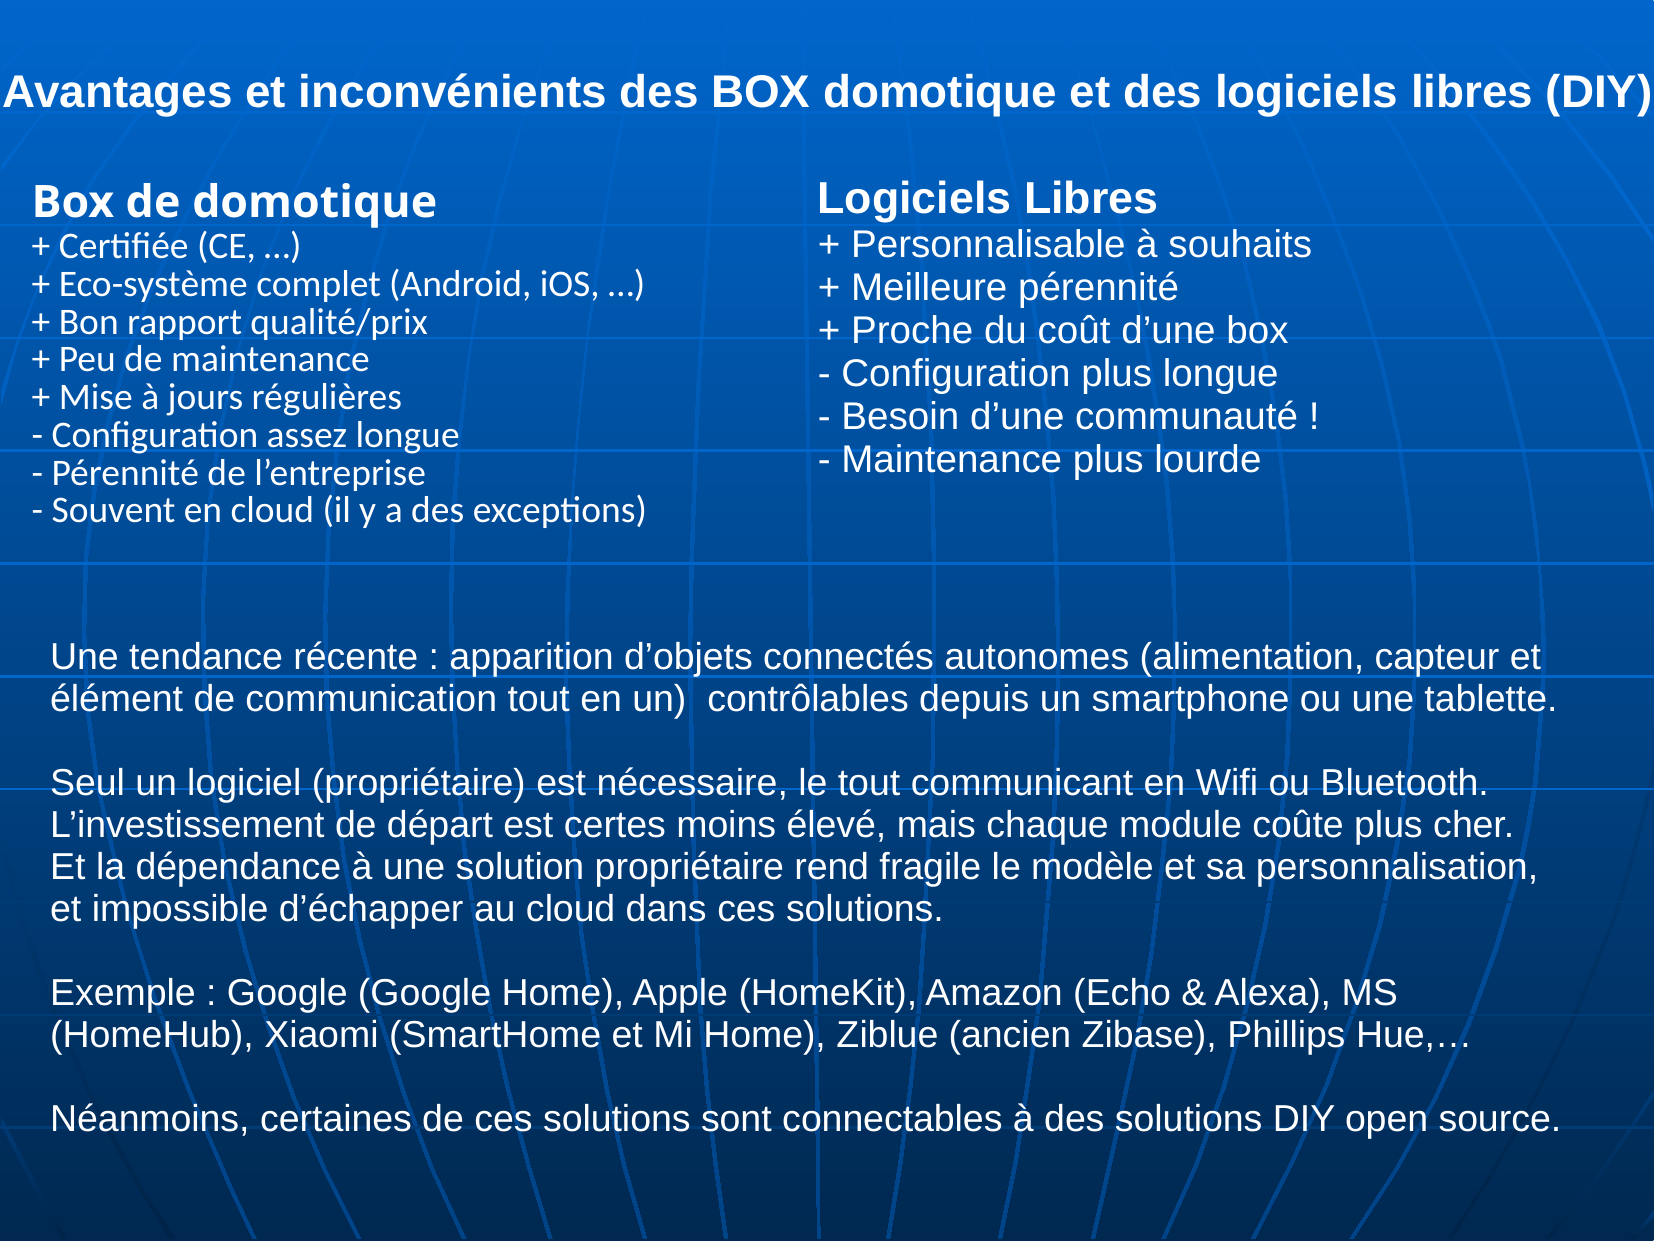

Avantages et inconvénients des BOX domotique et des logiciels libres (DIY)
Box de domotique
+ Certifiée (CE, …)
+ Eco-système complet (Android, iOS, …)
+ Bon rapport qualité/prix
+ Peu de maintenance
+ Mise à jours régulières
- Configuration assez longue
- Pérennité de l’entreprise
- Souvent en cloud (il y a des exceptions)
Logiciels Libres
+ Personnalisable à souhaits
+ Meilleure pérennité
+ Proche du coût d’une box
- Configuration plus longue
- Besoin d’une communauté !
- Maintenance plus lourde
Une tendance récente : apparition d’objets connectés autonomes (alimentation, capteur et élément de communication tout en un) contrôlables depuis un smartphone ou une tablette.
Seul un logiciel (propriétaire) est nécessaire, le tout communicant en Wifi ou Bluetooth. L’investissement de départ est certes moins élevé, mais chaque module coûte plus cher.
Et la dépendance à une solution propriétaire rend fragile le modèle et sa personnalisation, et impossible d’échapper au cloud dans ces solutions.
Exemple : Google (Google Home), Apple (HomeKit), Amazon (Echo & Alexa), MS (HomeHub), Xiaomi (SmartHome et Mi Home), Ziblue (ancien Zibase), Phillips Hue,…
Néanmoins, certaines de ces solutions sont connectables à des solutions DIY open source.